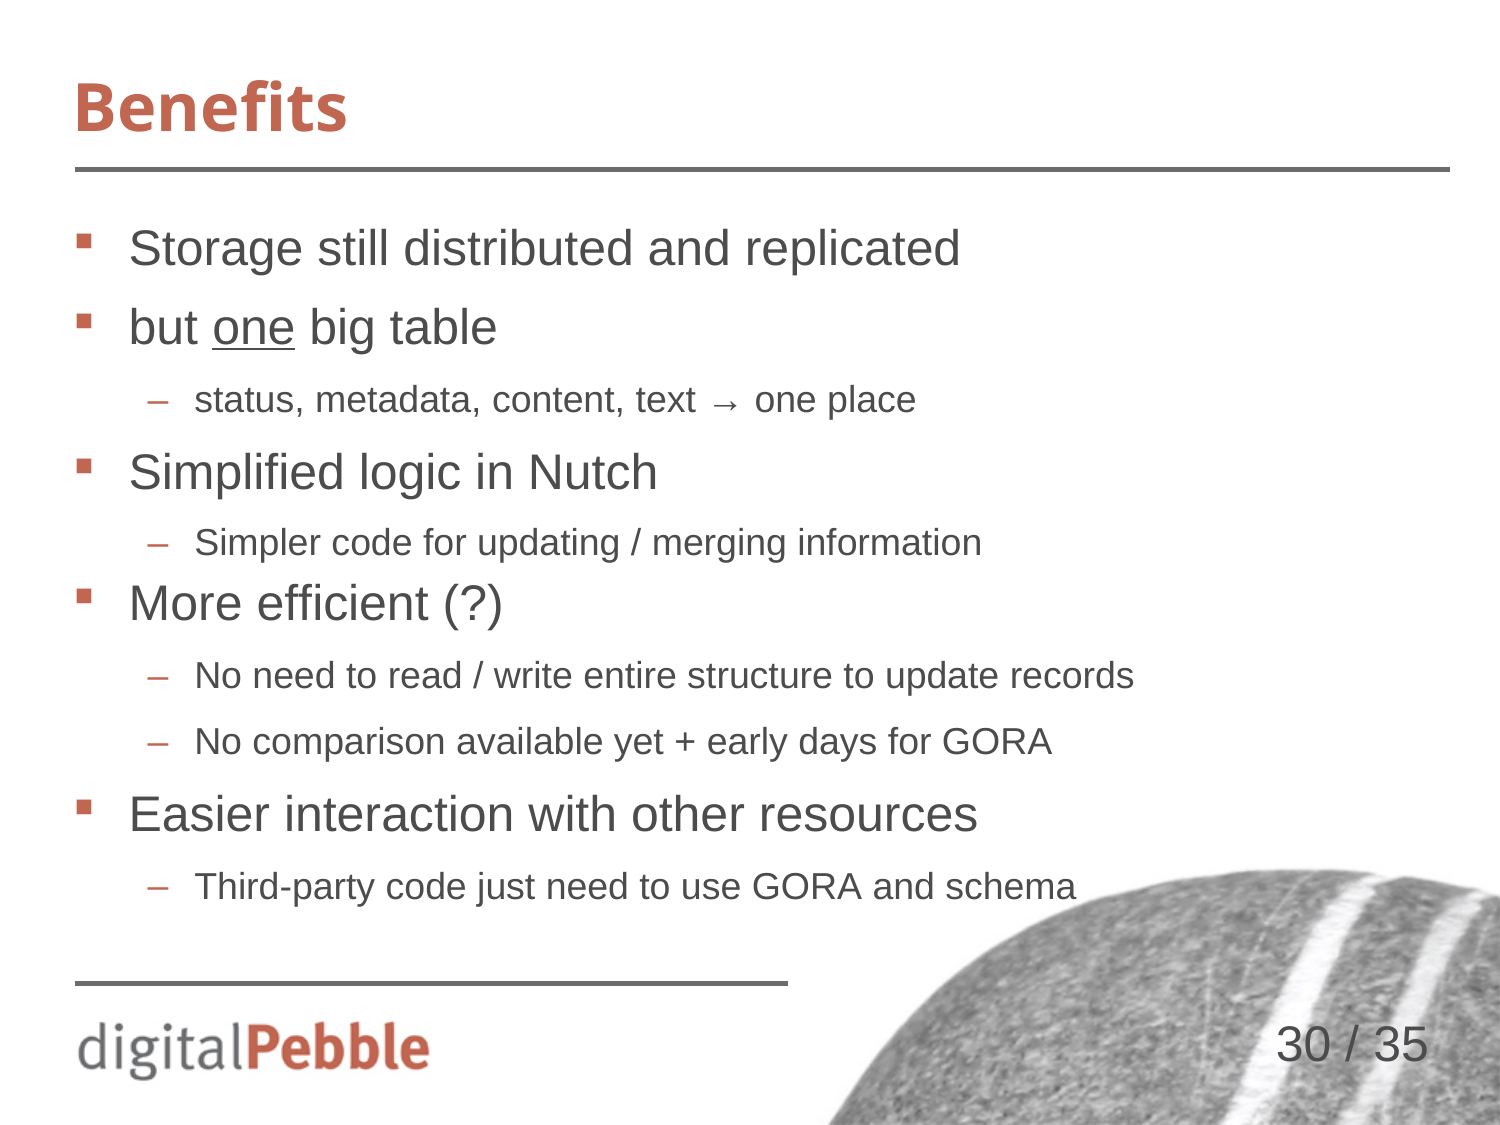

# Benefits
Storage still distributed and replicated
but one big table
status, metadata, content, text → one place
Simplified logic in Nutch
Simpler code for updating / merging information
More efficient (?)
No need to read / write entire structure to update records
No comparison available yet + early days for GORA
Easier interaction with other resources
Third-party code just need to use GORA and schema